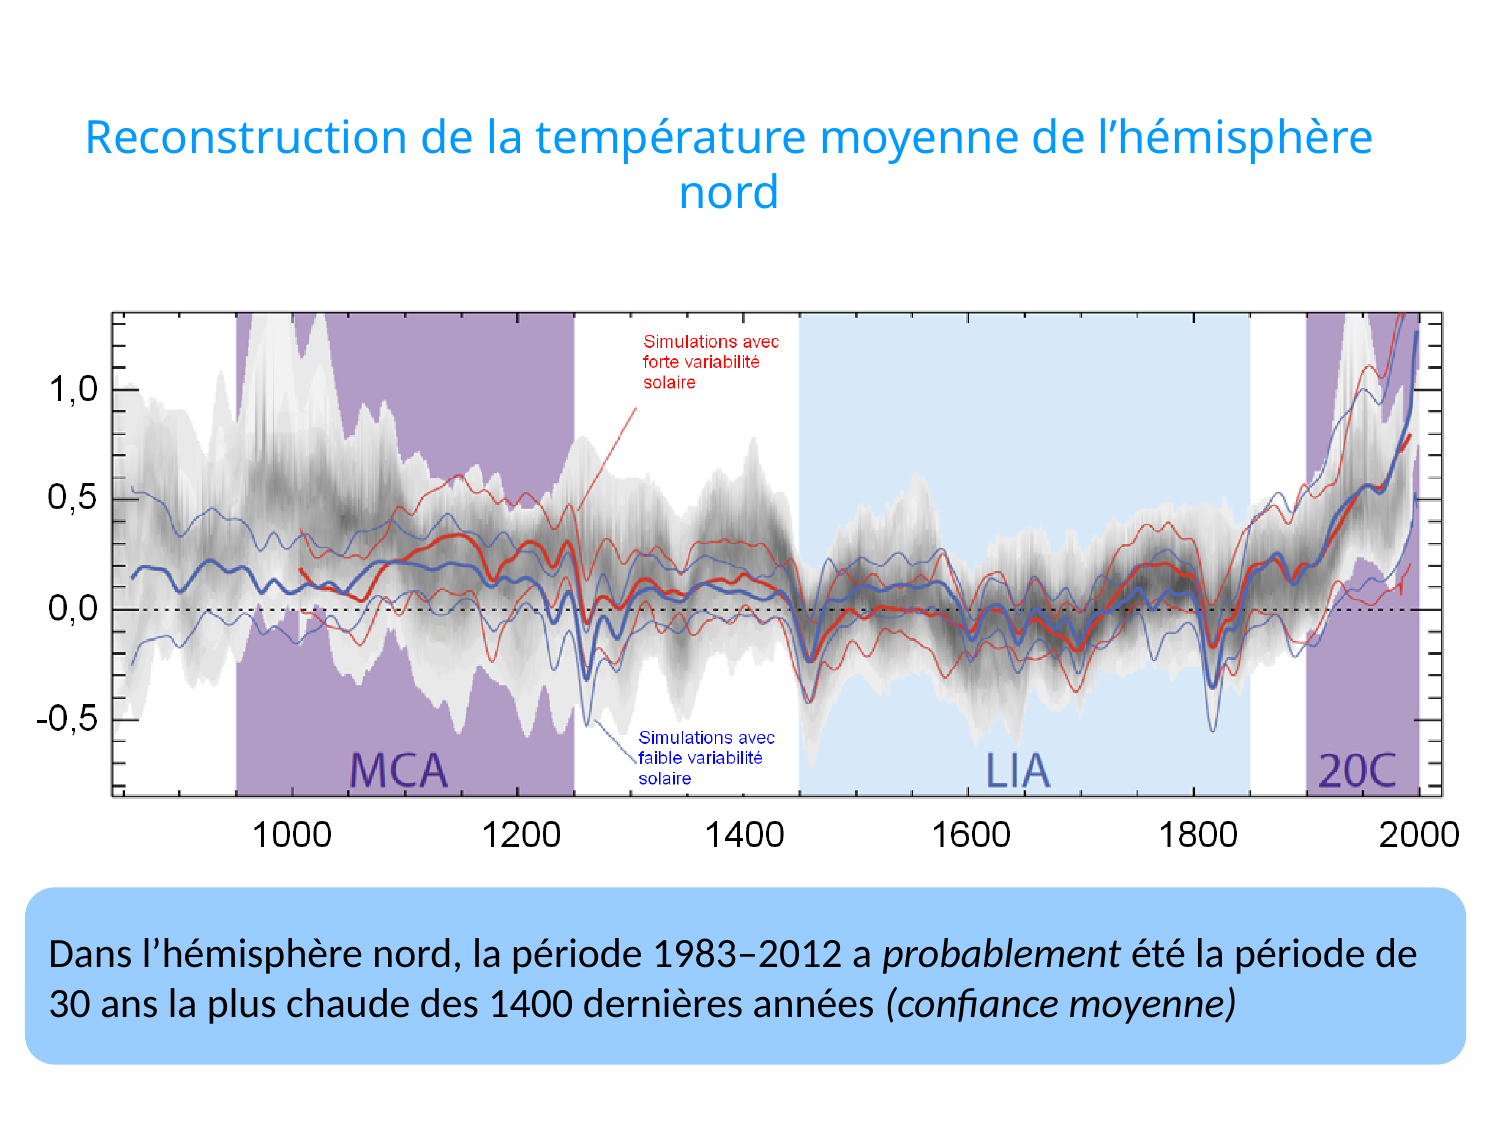

# Reconstruction de la température moyenne de l’hémisphère nord
Dans l’hémisphère nord, la période 1983–2012 a probablement été la période de 30 ans la plus chaude des 1400 dernières années (confiance moyenne)